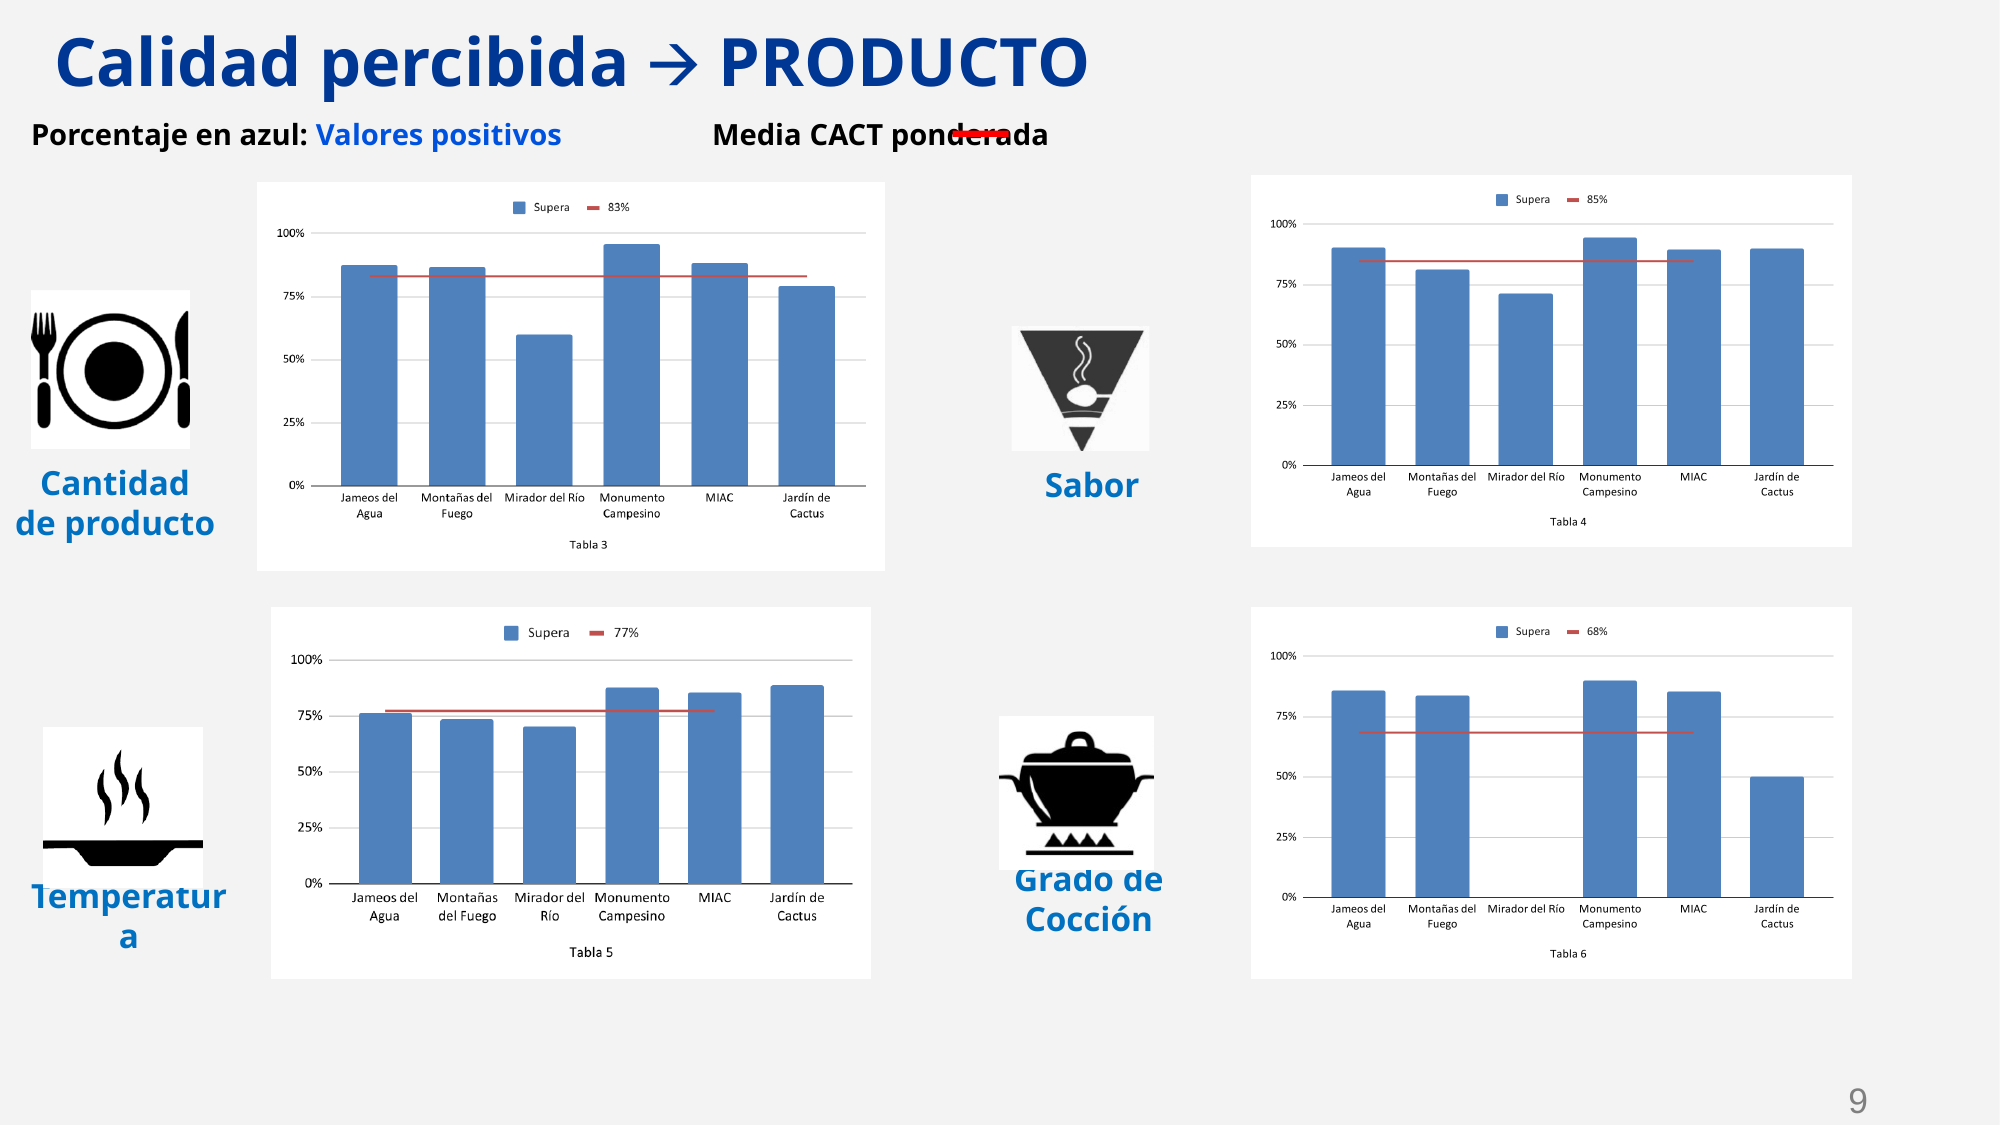

Calidad percibida 🡪 PRODUCTO
 Porcentaje en azul: Valores positivos Media CACT ponderada
Cantidad
de producto
Sabor
Grado de Cocción
Temperatura